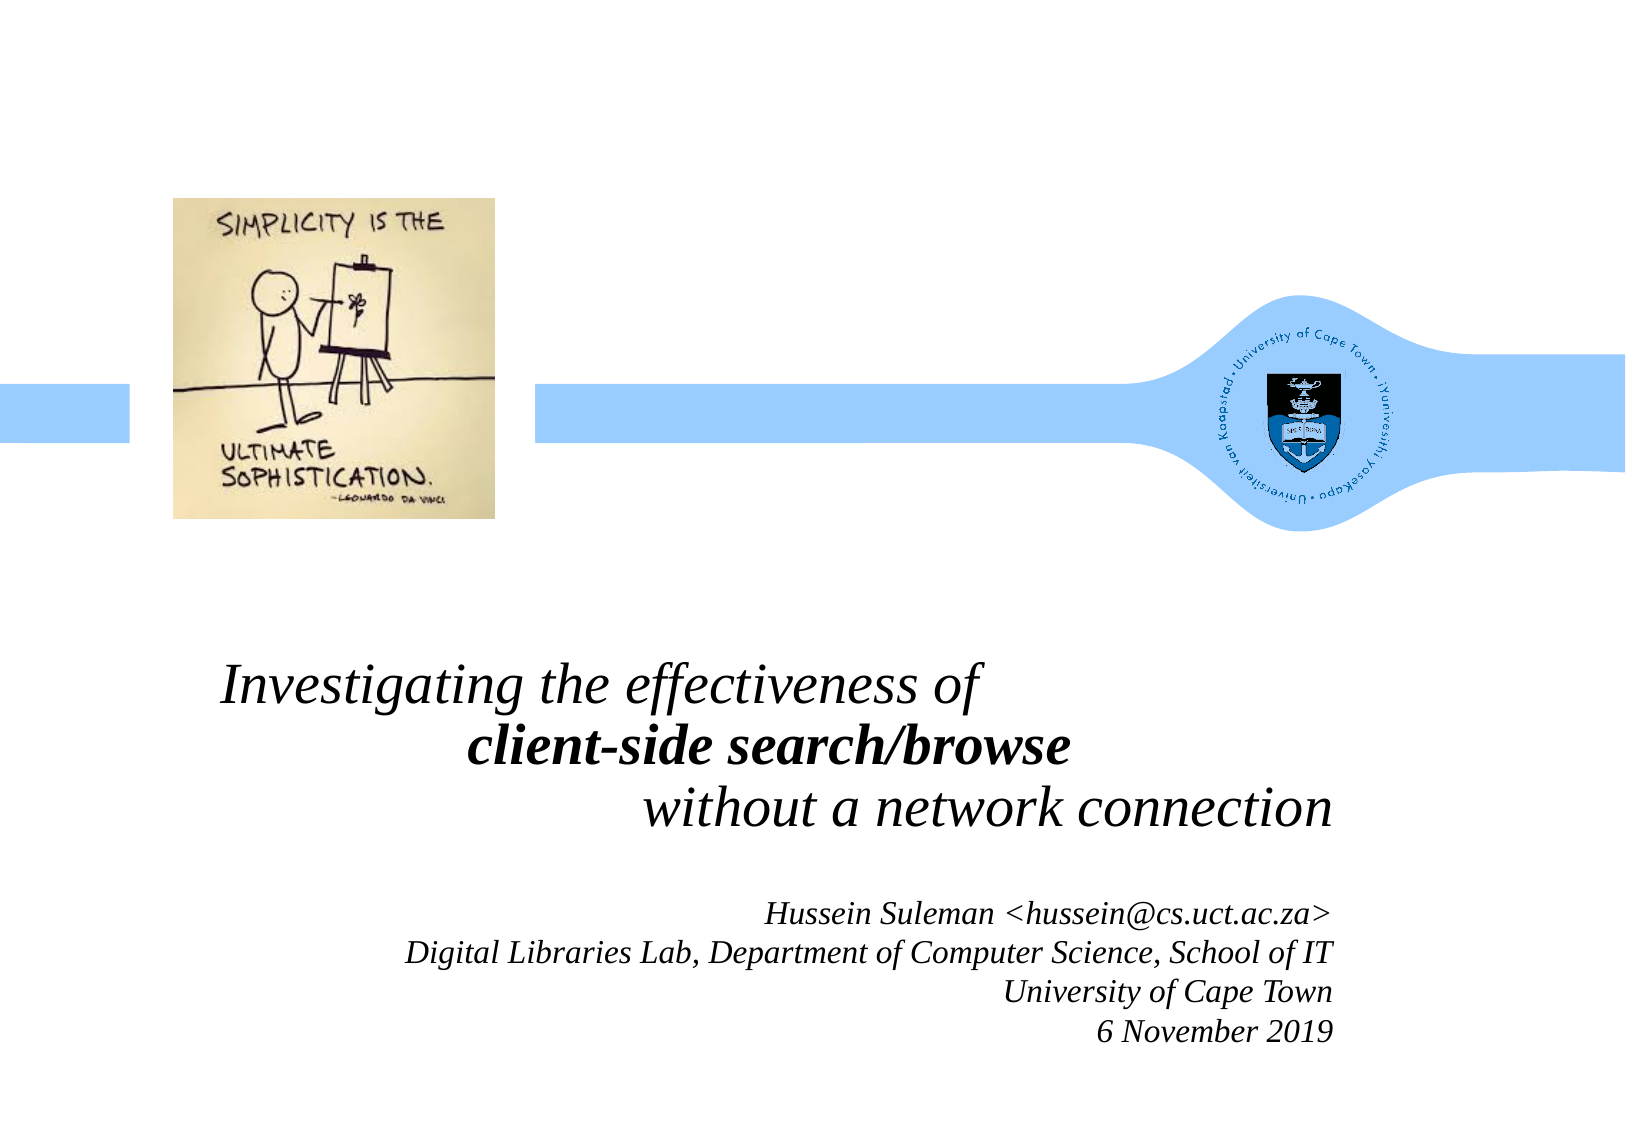

Investigating the effectiveness of
client-side search/browse
without a network connection
Hussein Suleman <hussein@cs.uct.ac.za>
Digital Libraries Lab, Department of Computer Science, School of IT
University of Cape Town
6 November 2019